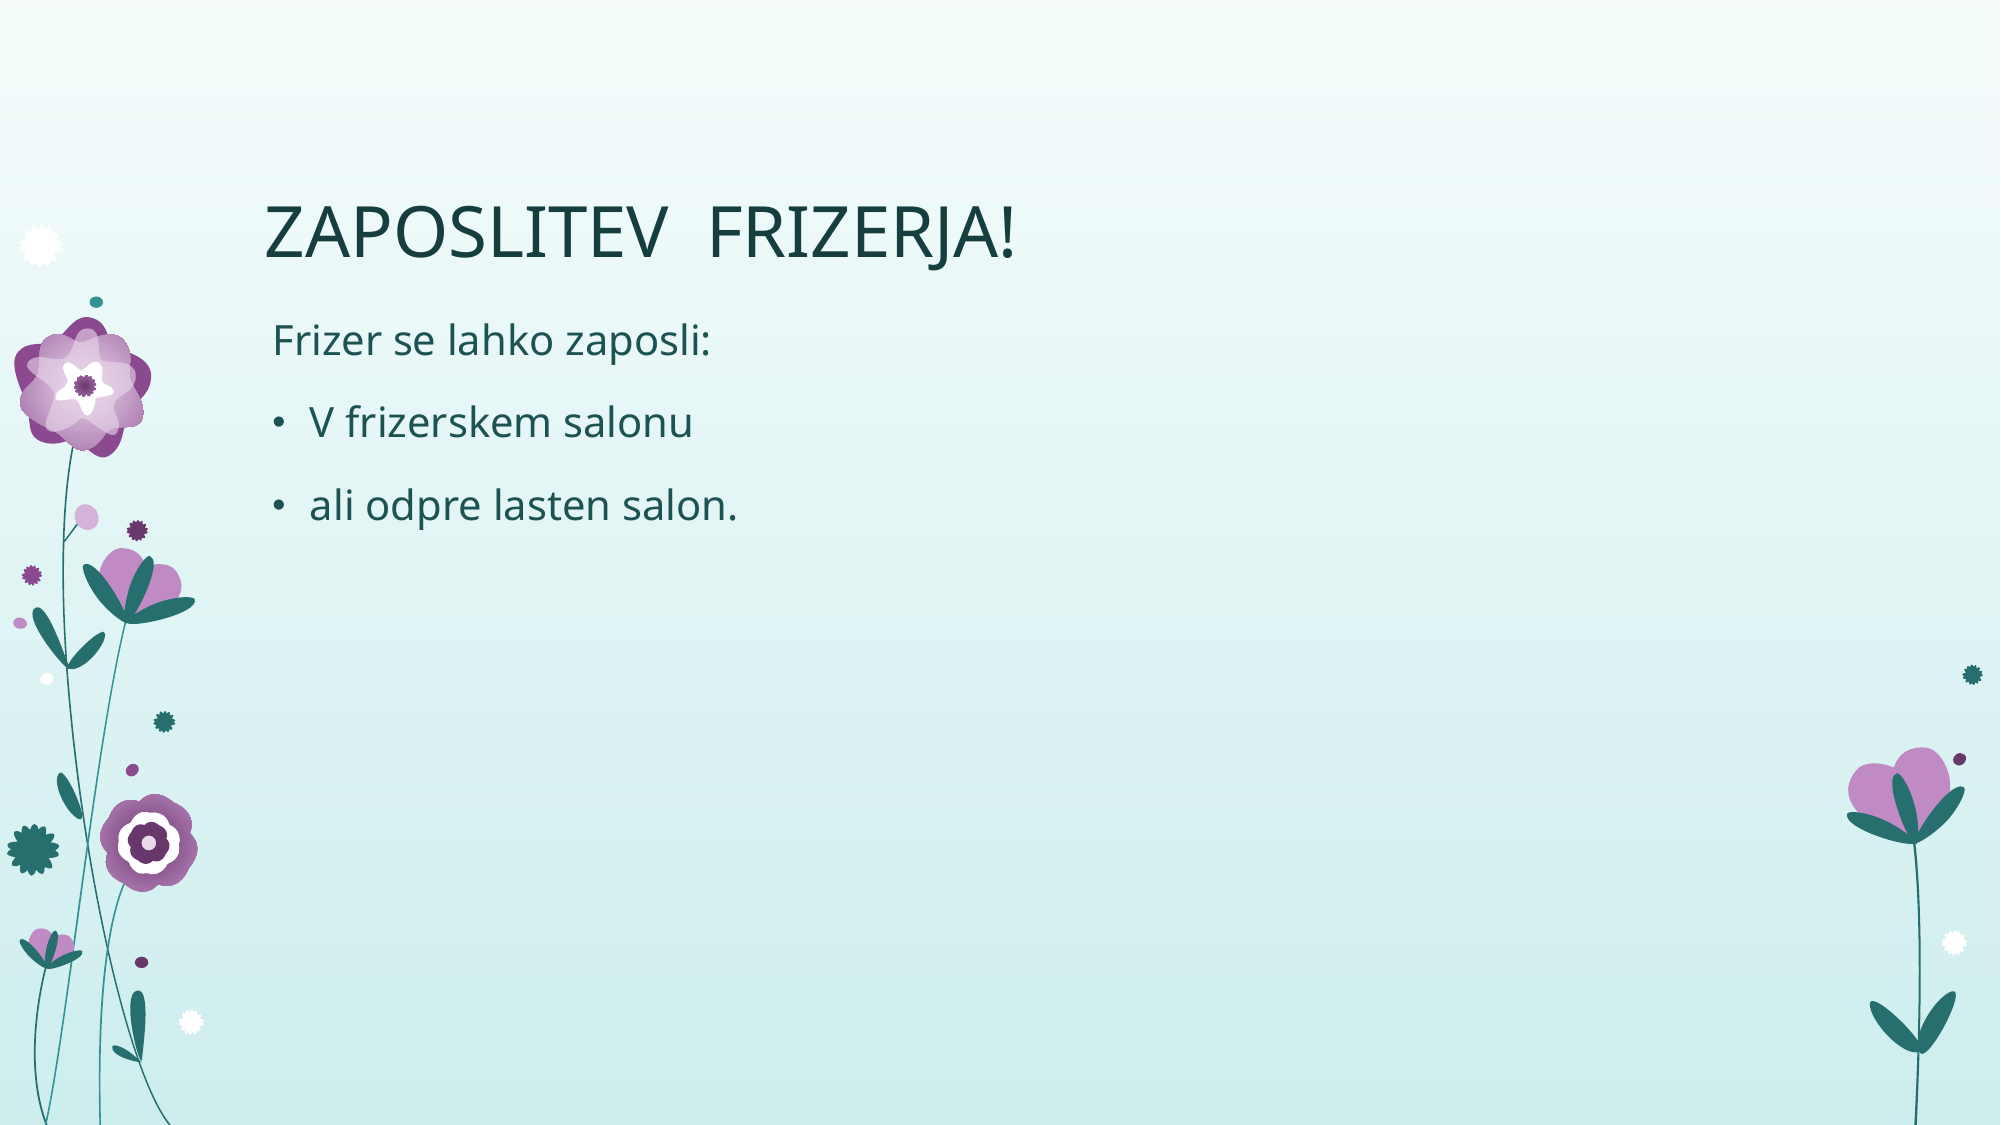

# ZAPOSLITEV FRIZERJA!
Frizer se lahko zaposli:
V frizerskem salonu
ali odpre lasten salon.